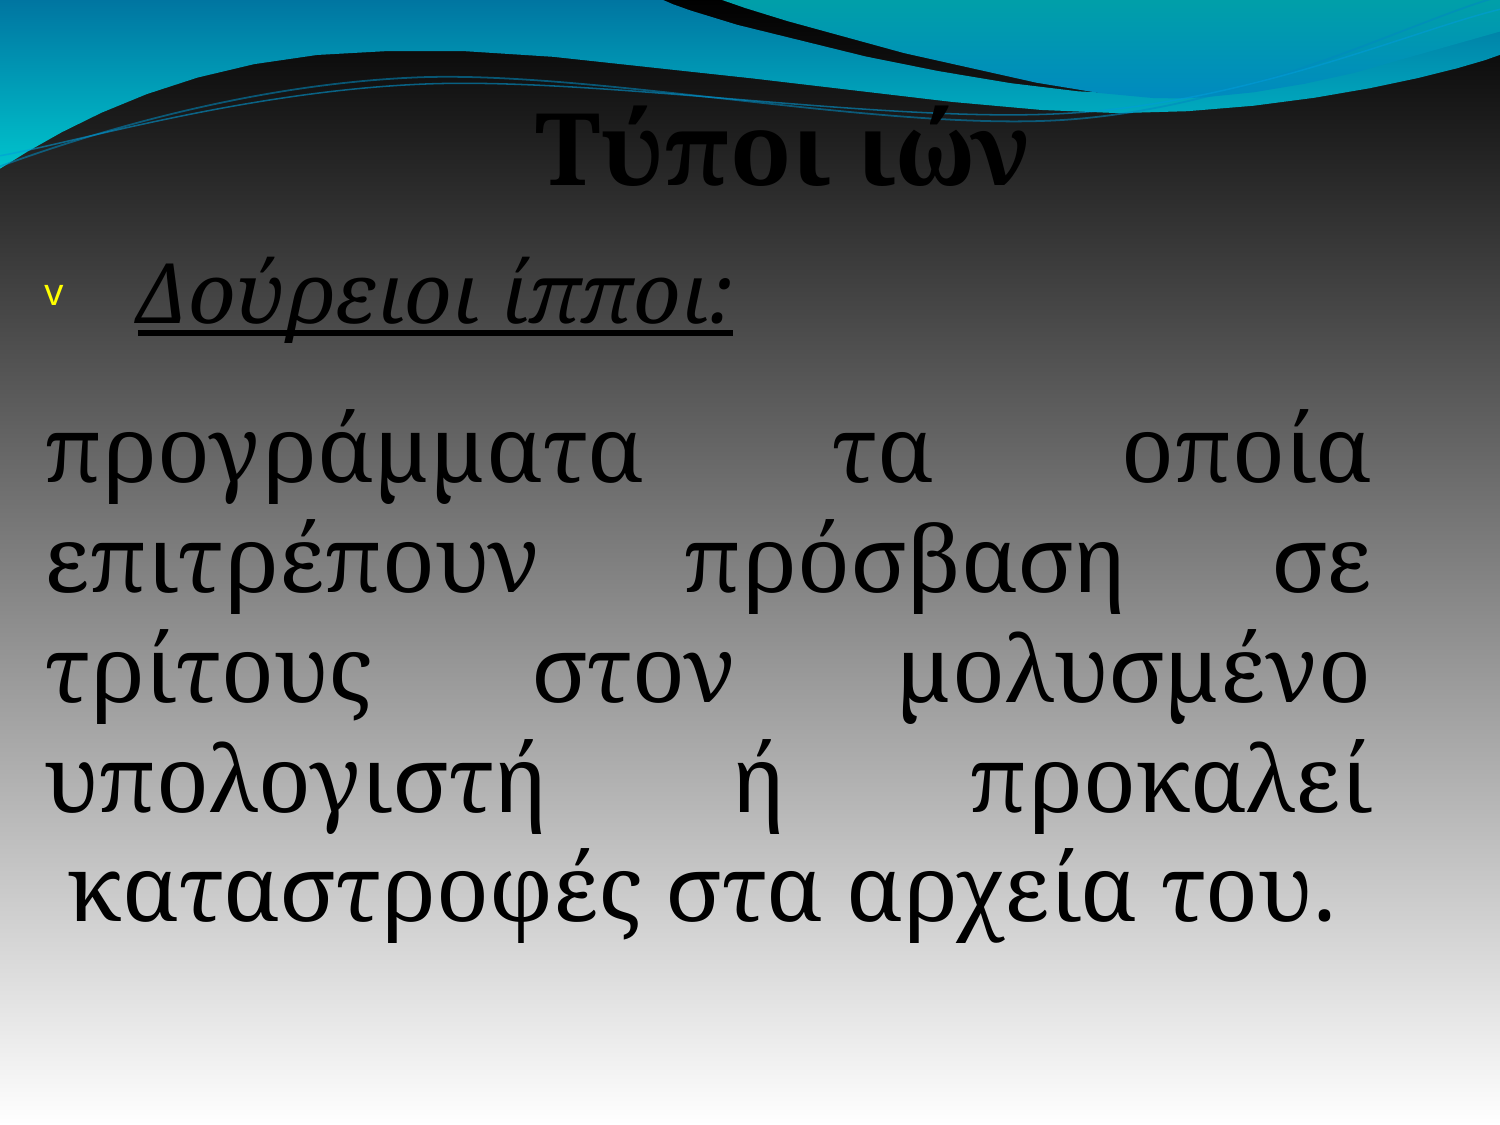

Τύποι ιών
Δούρειοι ίπποι:
προγράμματα τα οποία επιτρέπουν πρόσβαση σε τρίτους στον μολυσμένο υπολογιστή ή προκαλεί  καταστροφές στα αρχεία του.